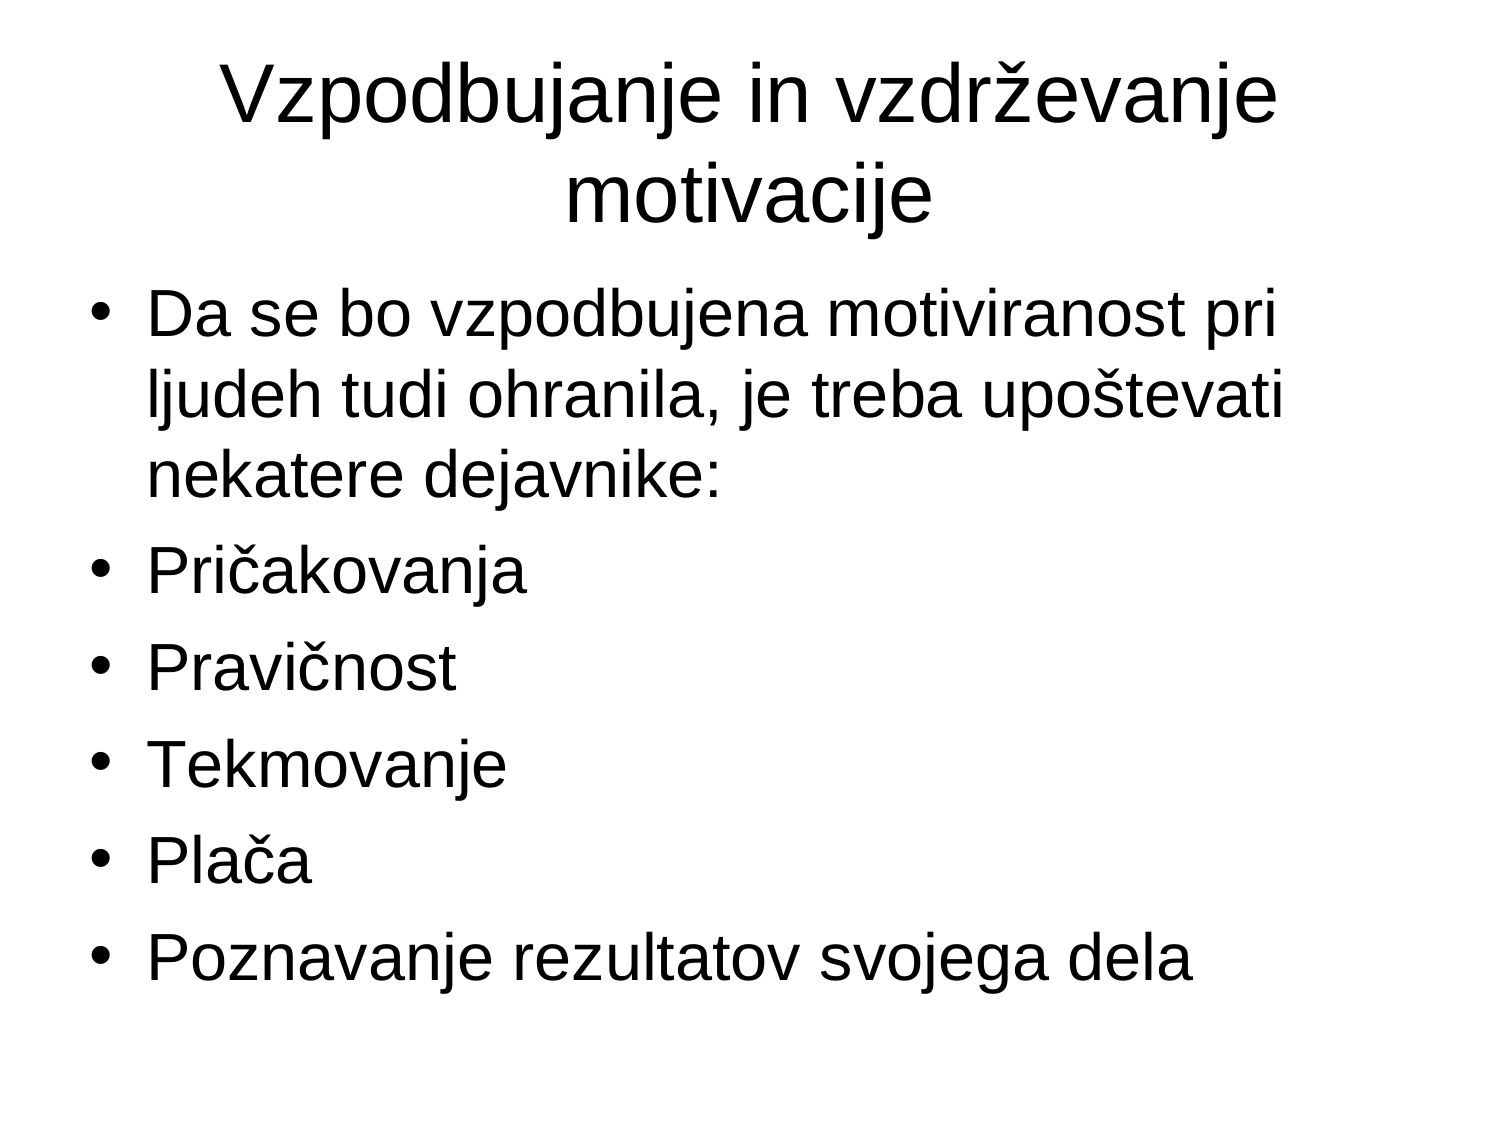

# Vzpodbujanje in vzdrževanje motivacije
Da se bo vzpodbujena motiviranost pri ljudeh tudi ohranila, je treba upoštevati nekatere dejavnike:
Pričakovanja
Pravičnost
Tekmovanje
Plača
Poznavanje rezultatov svojega dela